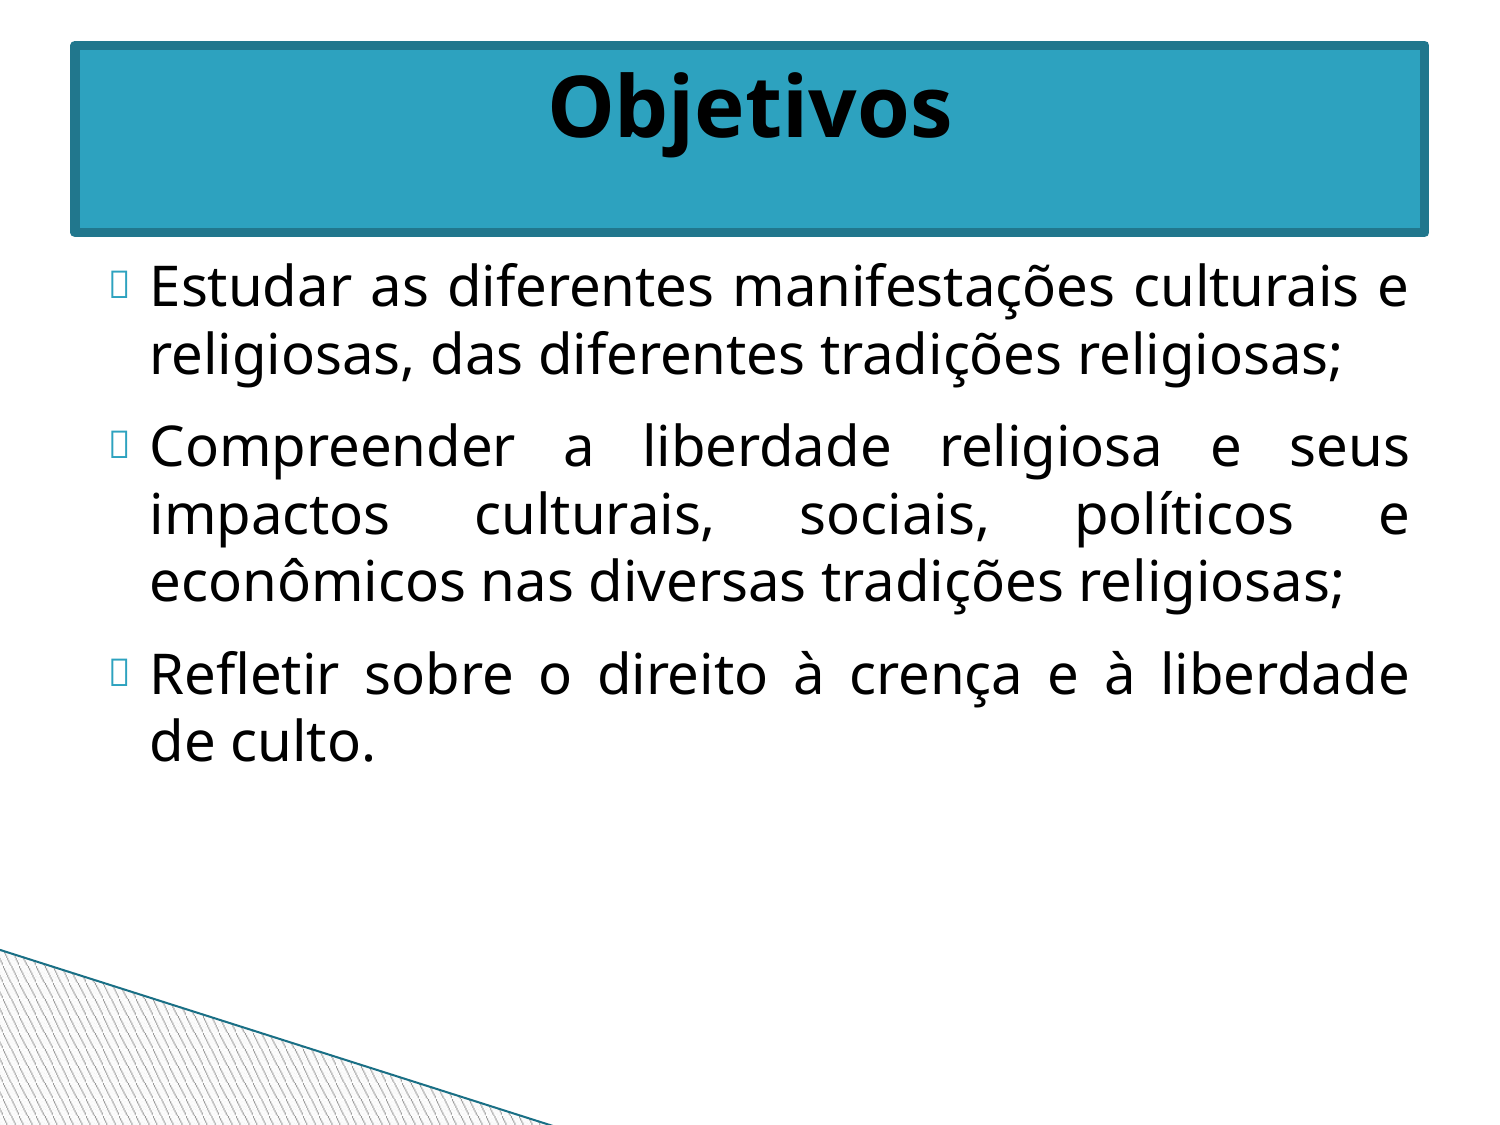

Objetivos
# Estudar as diferentes manifestações culturais e religiosas, das diferentes tradições religiosas;
Compreender a liberdade religiosa e seus impactos culturais, sociais, políticos e econômicos nas diversas tradições religiosas;
Refletir sobre o direito à crença e à liberdade de culto.